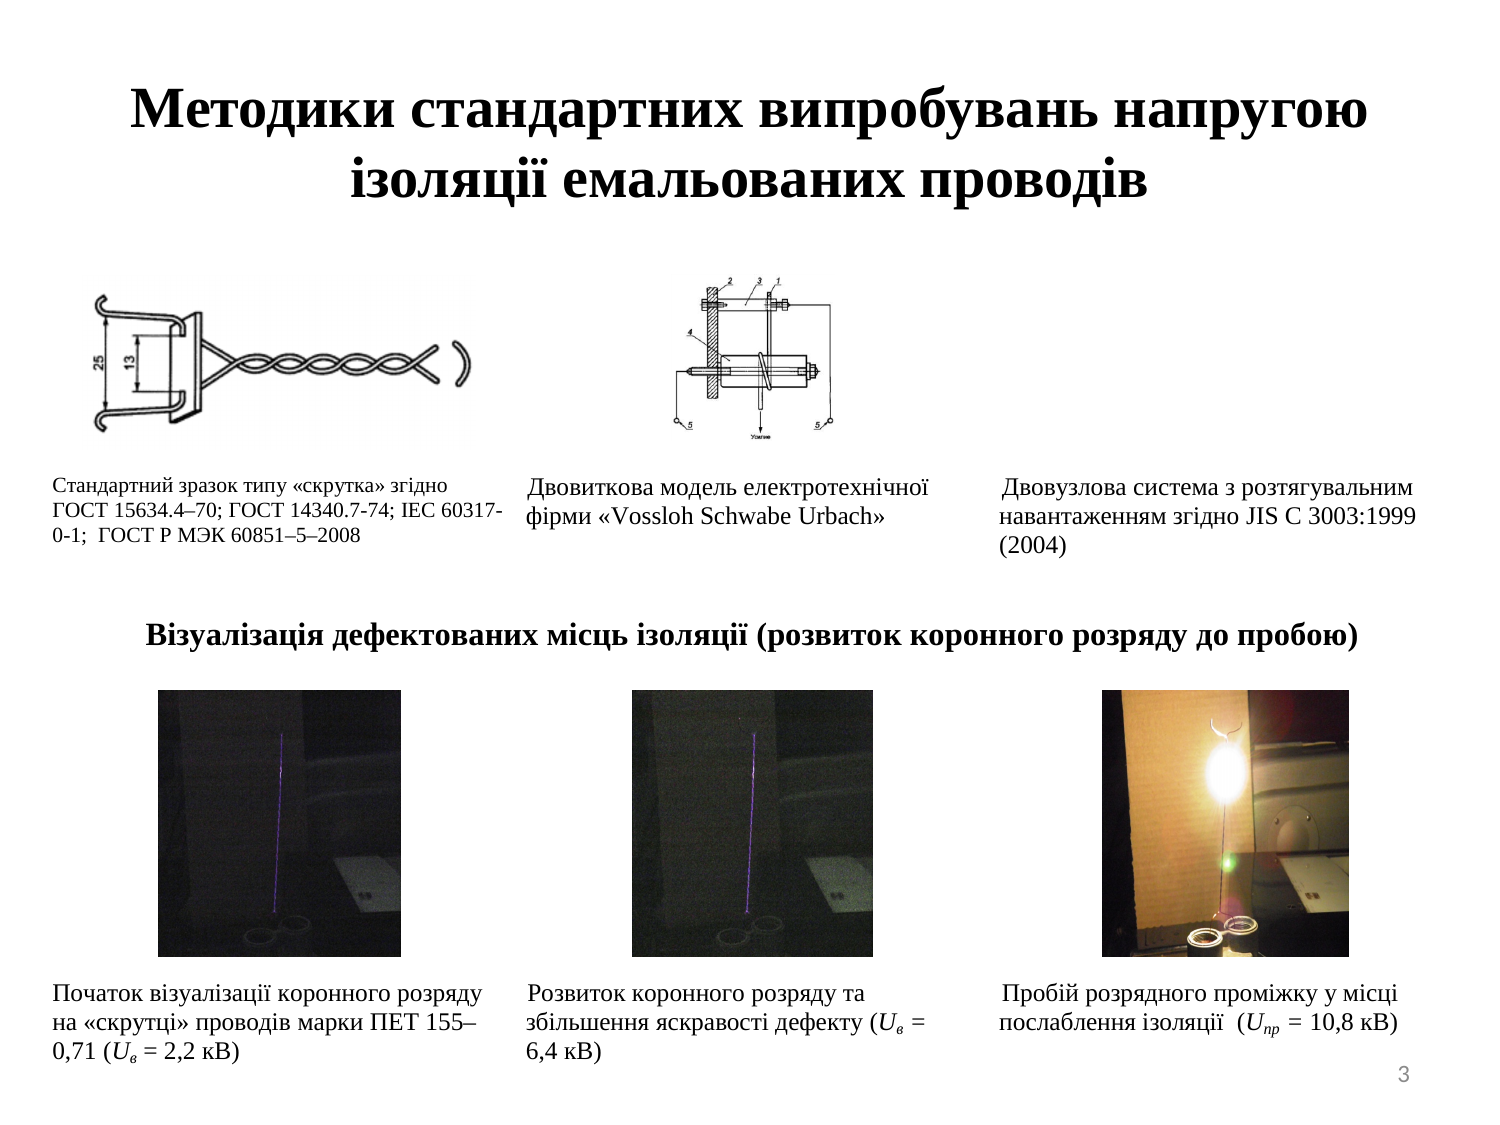

# Методики стандартних випробувань напругою ізоляції емальованих проводів